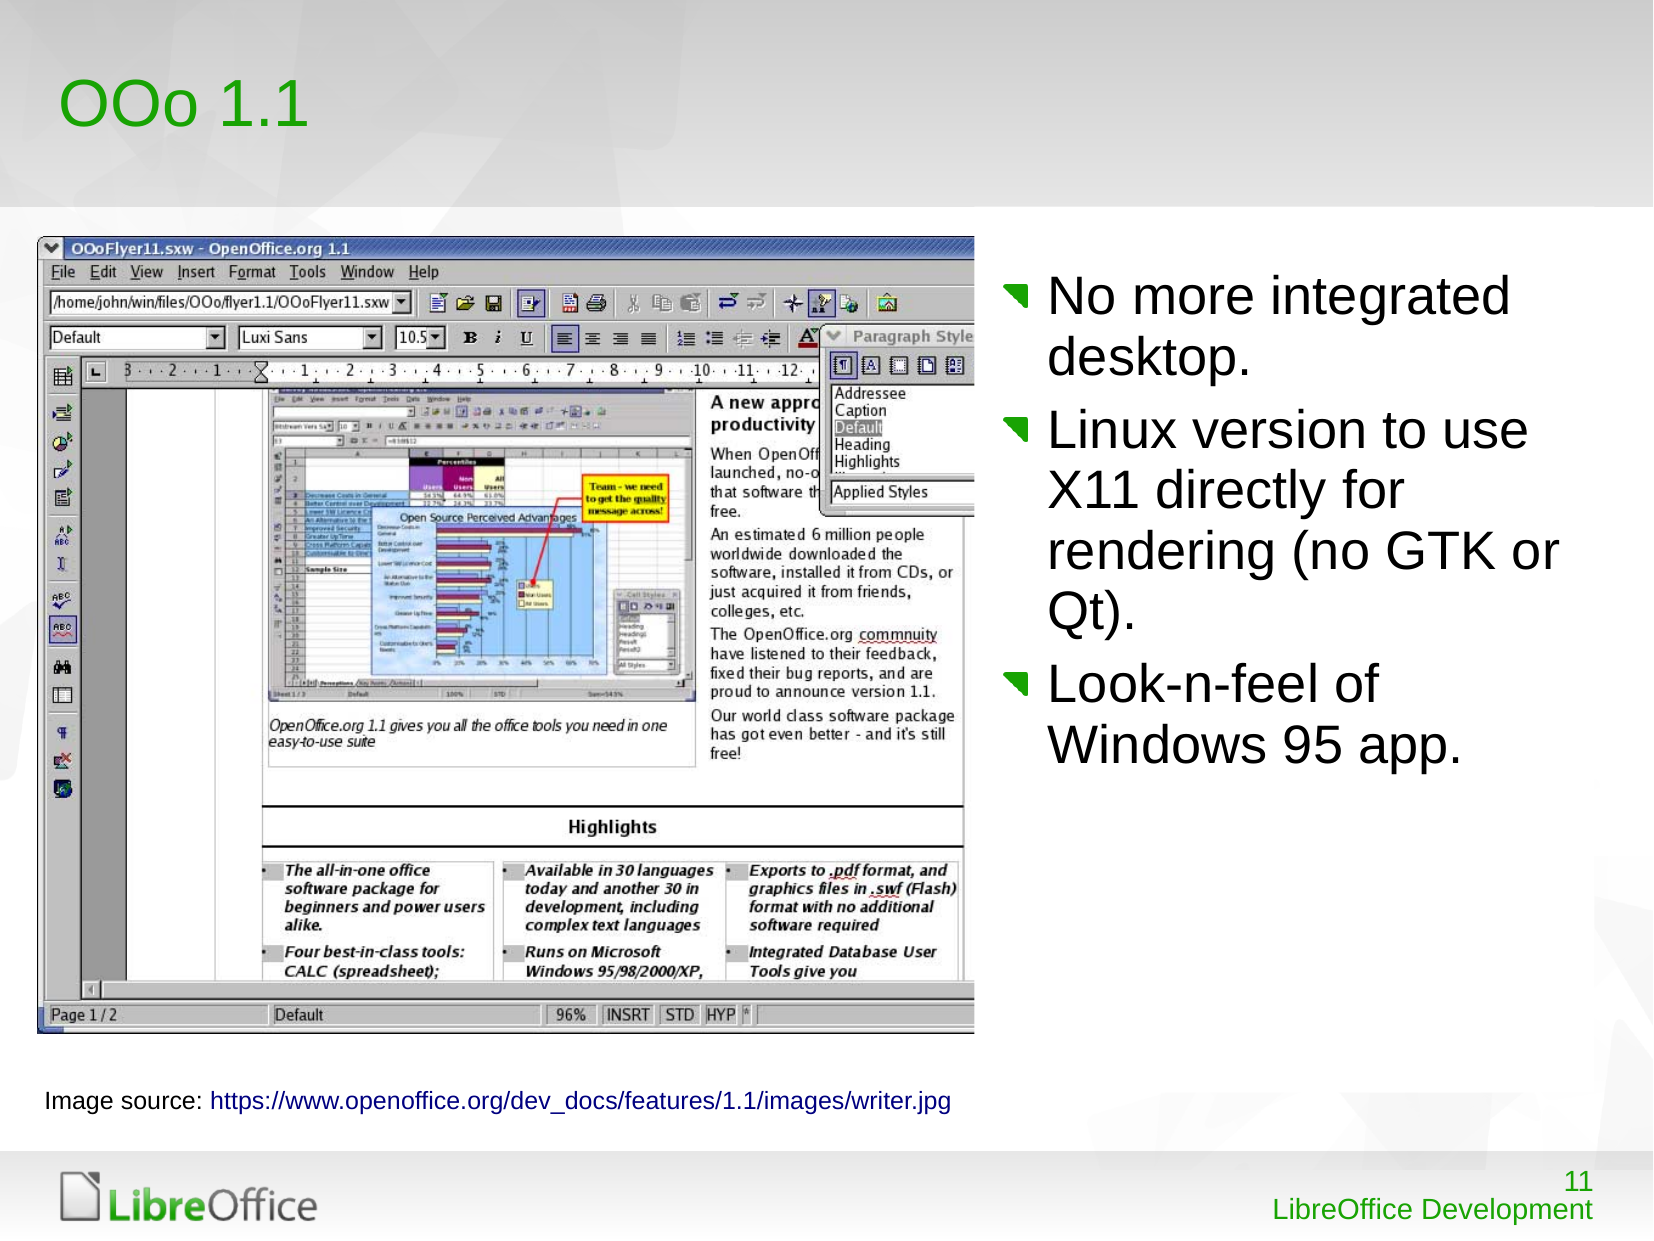

# OOo 1.1
No more integrated desktop.
Linux version to use X11 directly for rendering (no GTK or Qt).
Look-n-feel of Windows 95 app.
Image source: https://www.openoffice.org/dev_docs/features/1.1/images/writer.jpg
11
LibreOffice Development